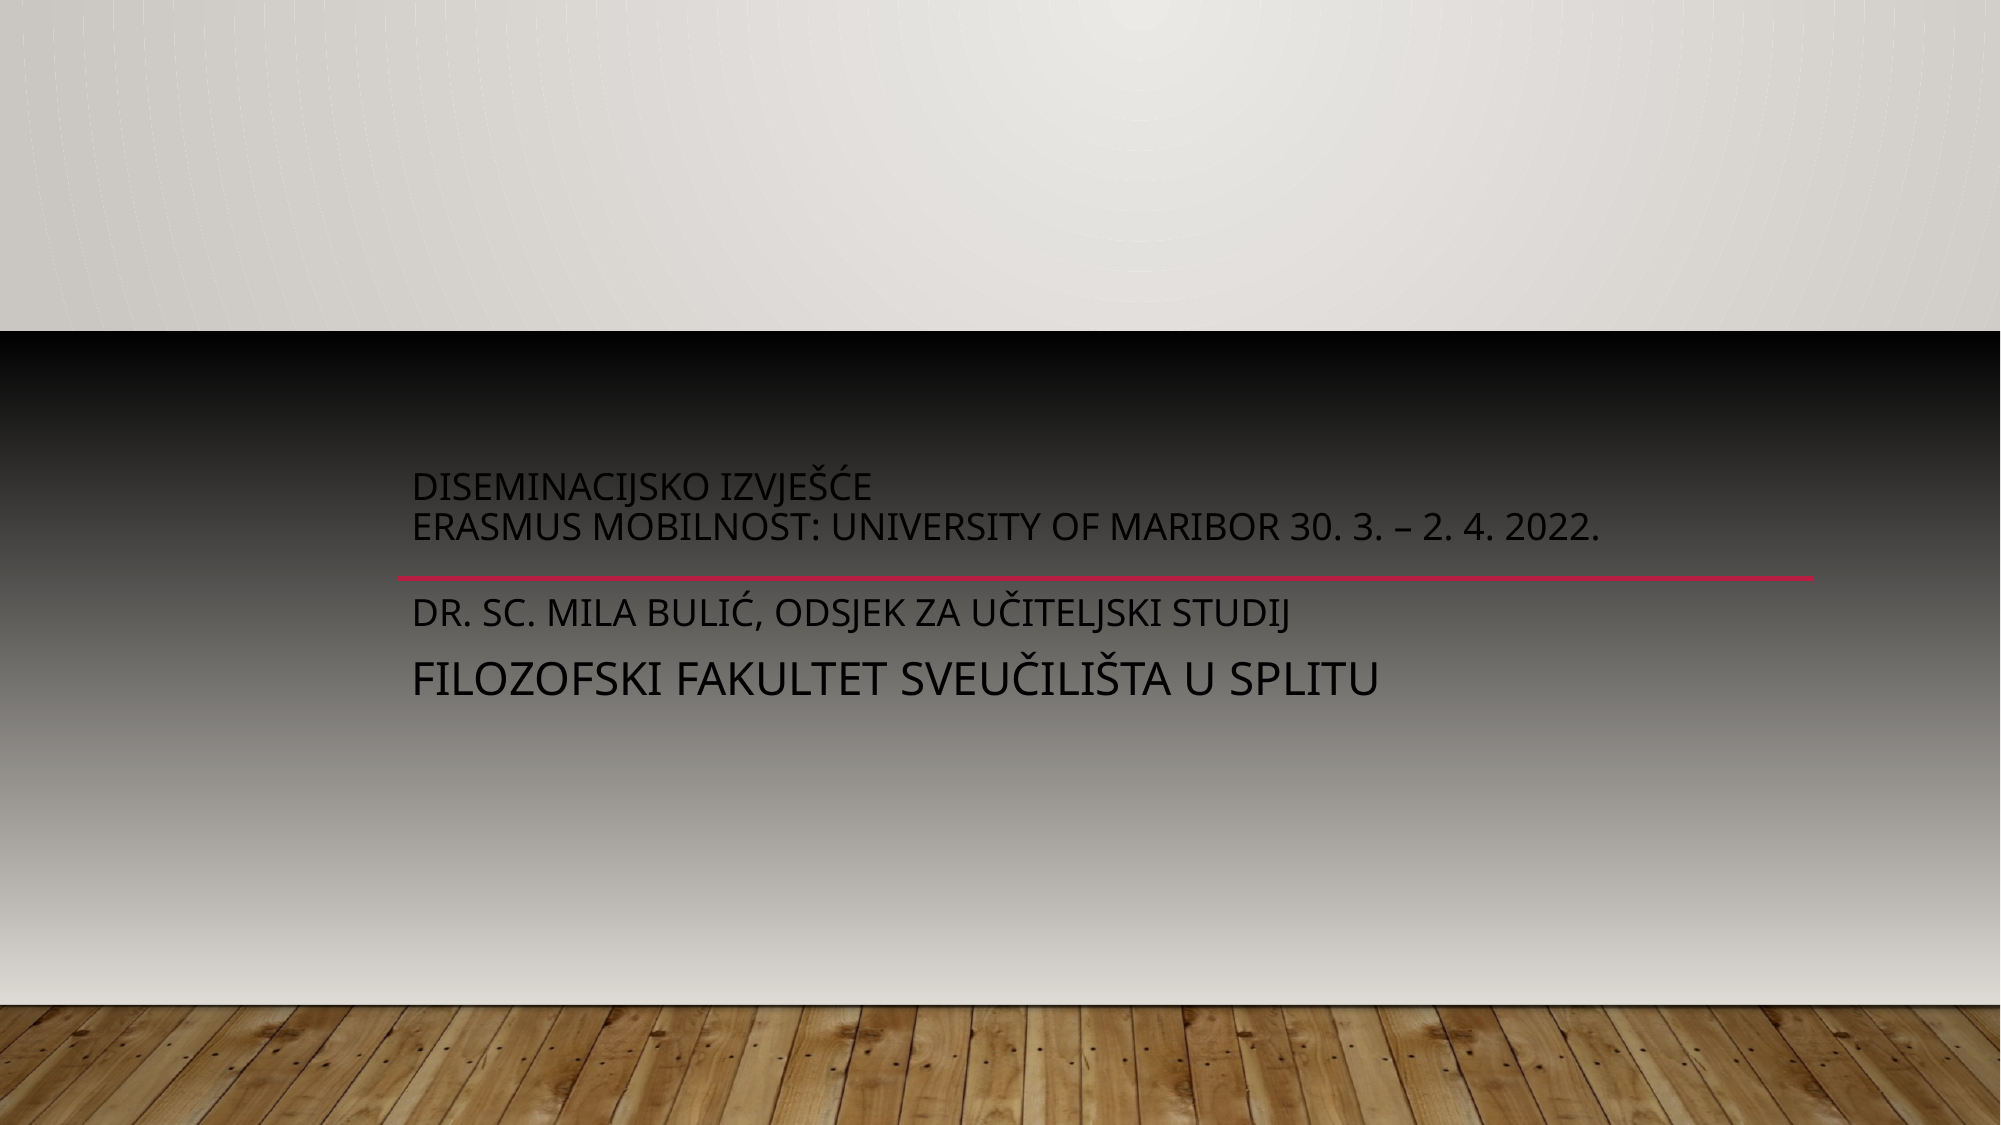

# Diseminacijsko izvješće Erasmus mobilnost: University of Maribor 30. 3. – 2. 4. 2022.
dr. sc. mila bulić, Odsjek za učiteljski studij
Filozofski fakultet Sveučilišta u Splitu